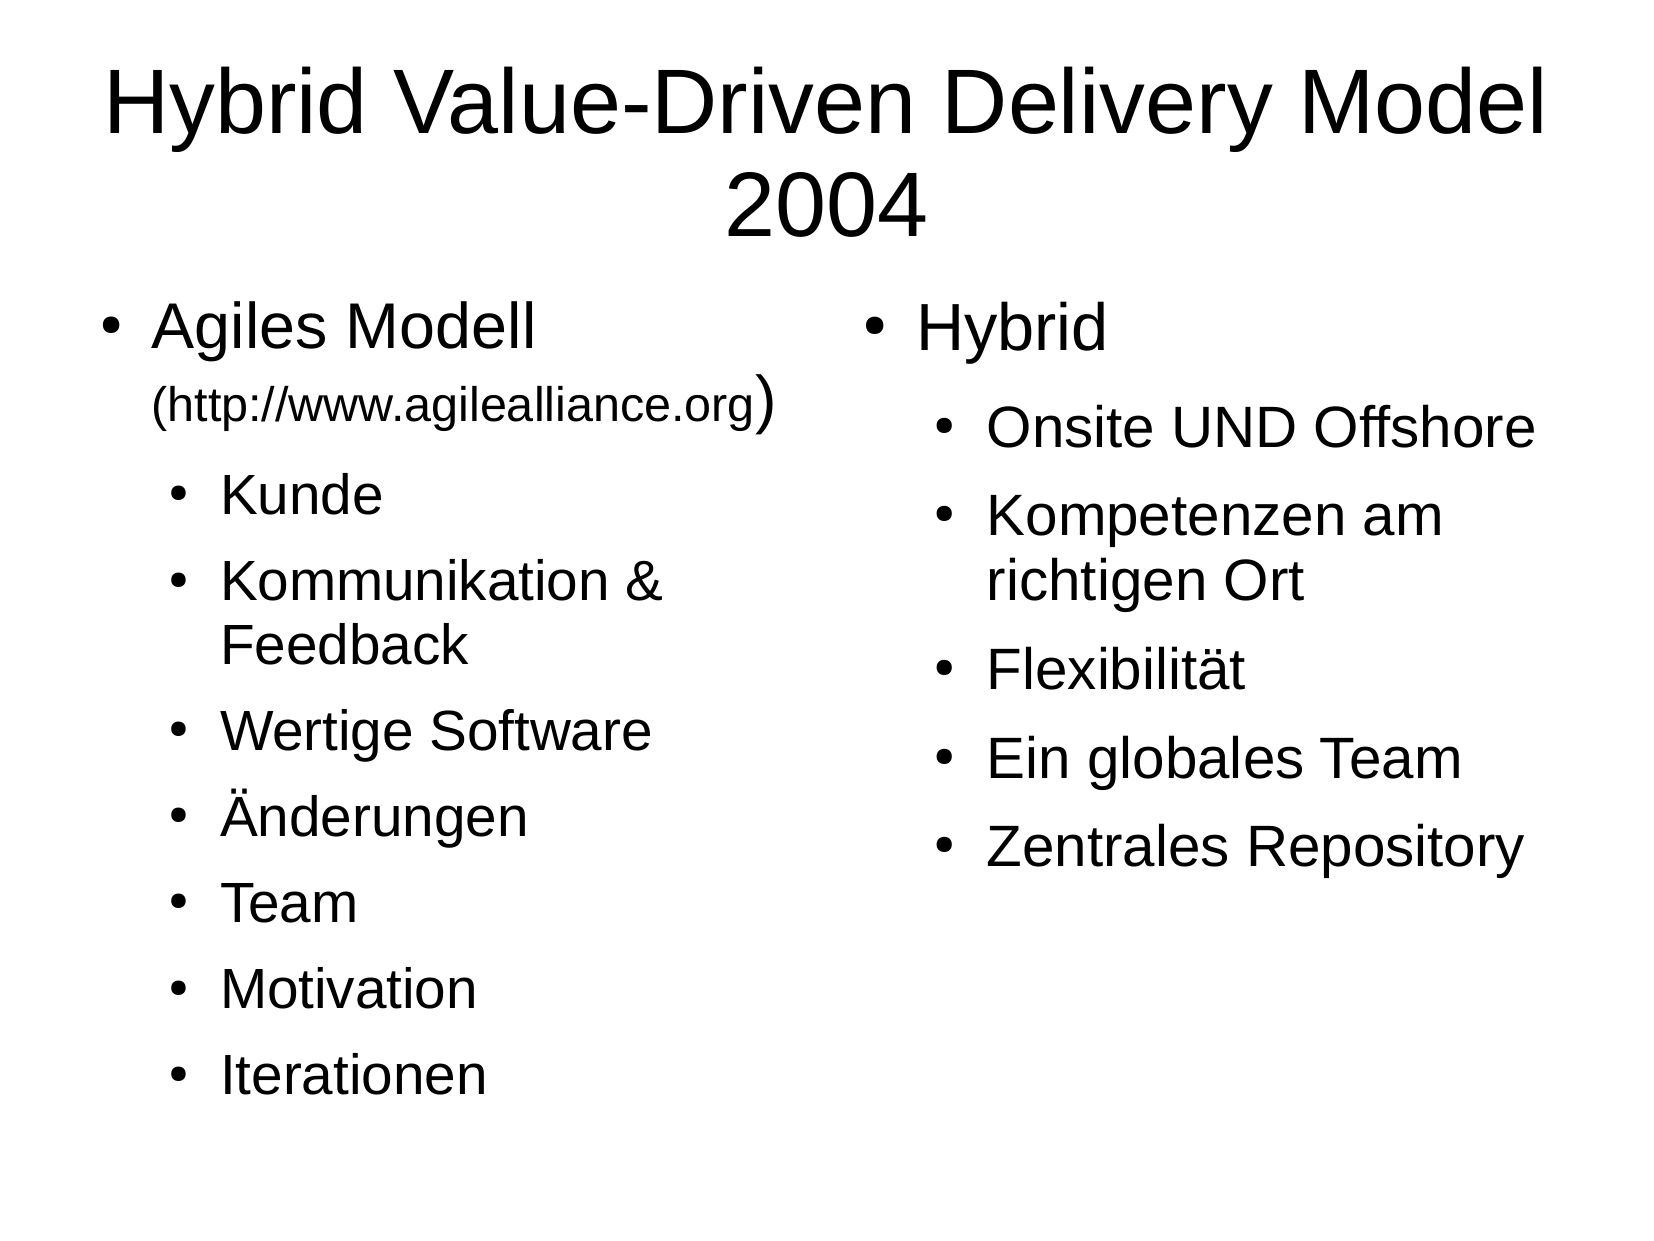

# Hybrid Value-Driven Delivery Model 2004
Agiles Modell
(http://www.agilealliance.org)
Kunde
Kommunikation & Feedback
Wertige Software
Änderungen
Team
Motivation
Iterationen
Hybrid
Onsite UND Offshore
Kompetenzen am richtigen Ort
Flexibilität
Ein globales Team
Zentrales Repository